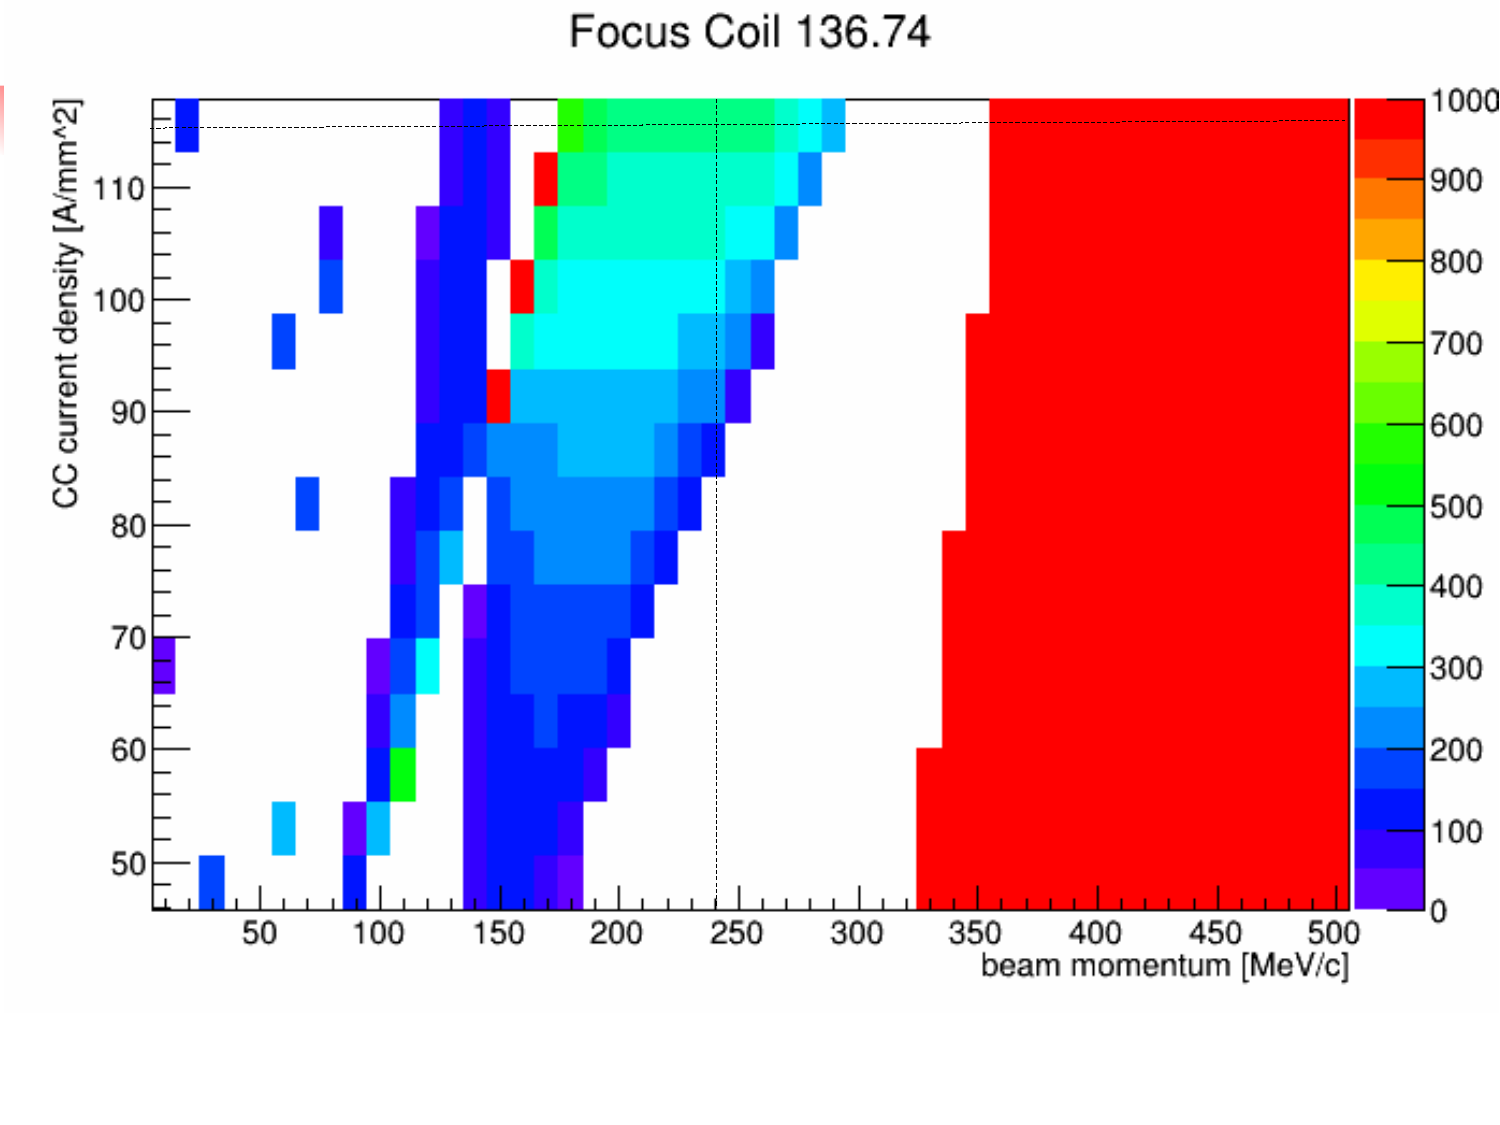

# Response to FC current
Overview
Something
Something else
And more